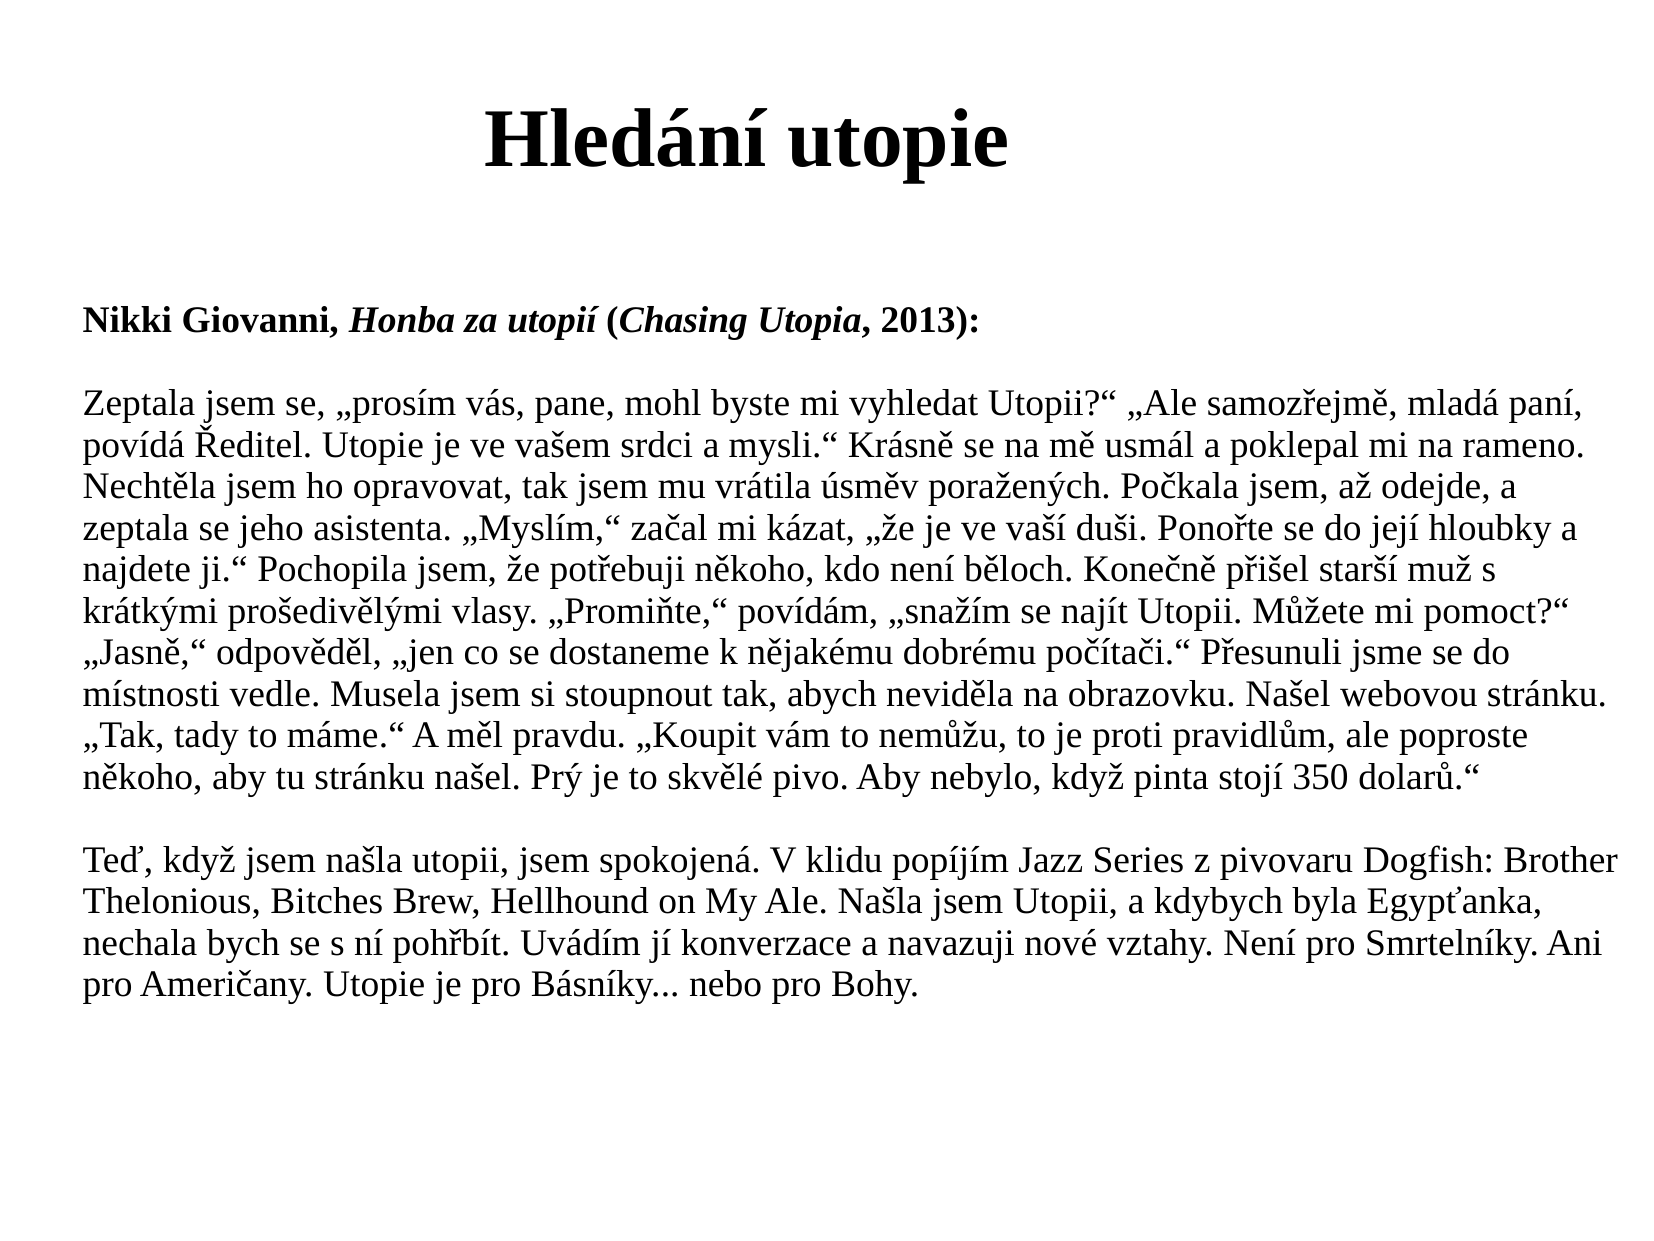

# Hledání utopie
Nikki Giovanni, Honba za utopií (Chasing Utopia, 2013):
Zeptala jsem se, „prosím vás, pane, mohl byste mi vyhledat Utopii?“ „Ale samozřejmě, mladá paní, povídá Ředitel. Utopie je ve vašem srdci a mysli.“ Krásně se na mě usmál a poklepal mi na rameno. Nechtěla jsem ho opravovat, tak jsem mu vrátila úsměv poražených. Počkala jsem, až odejde, a zeptala se jeho asistenta. „Myslím,“ začal mi kázat, „že je ve vaší duši. Ponořte se do její hloubky a najdete ji.“ Pochopila jsem, že potřebuji někoho, kdo není běloch. Konečně přišel starší muž s krátkými prošedivělými vlasy. „Promiňte,“ povídám, „snažím se najít Utopii. Můžete mi pomoct?“ „Jasně,“ odpověděl, „jen co se dostaneme k nějakému dobrému počítači.“ Přesunuli jsme se do místnosti vedle. Musela jsem si stoupnout tak, abych neviděla na obrazovku. Našel webovou stránku. „Tak, tady to máme.“ A měl pravdu. „Koupit vám to nemůžu, to je proti pravidlům, ale poproste někoho, aby tu stránku našel. Prý je to skvělé pivo. Aby nebylo, když pinta stojí 350 dolarů.“
Teď, když jsem našla utopii, jsem spokojená. V klidu popíjím Jazz Series z pivovaru Dogfish: Brother Thelonious, Bitches Brew, Hellhound on My Ale. Našla jsem Utopii, a kdybych byla Egypťanka, nechala bych se s ní pohřbít. Uvádím jí konverzace a navazuji nové vztahy. Není pro Smrtelníky. Ani pro Američany. Utopie je pro Básníky... nebo pro Bohy.